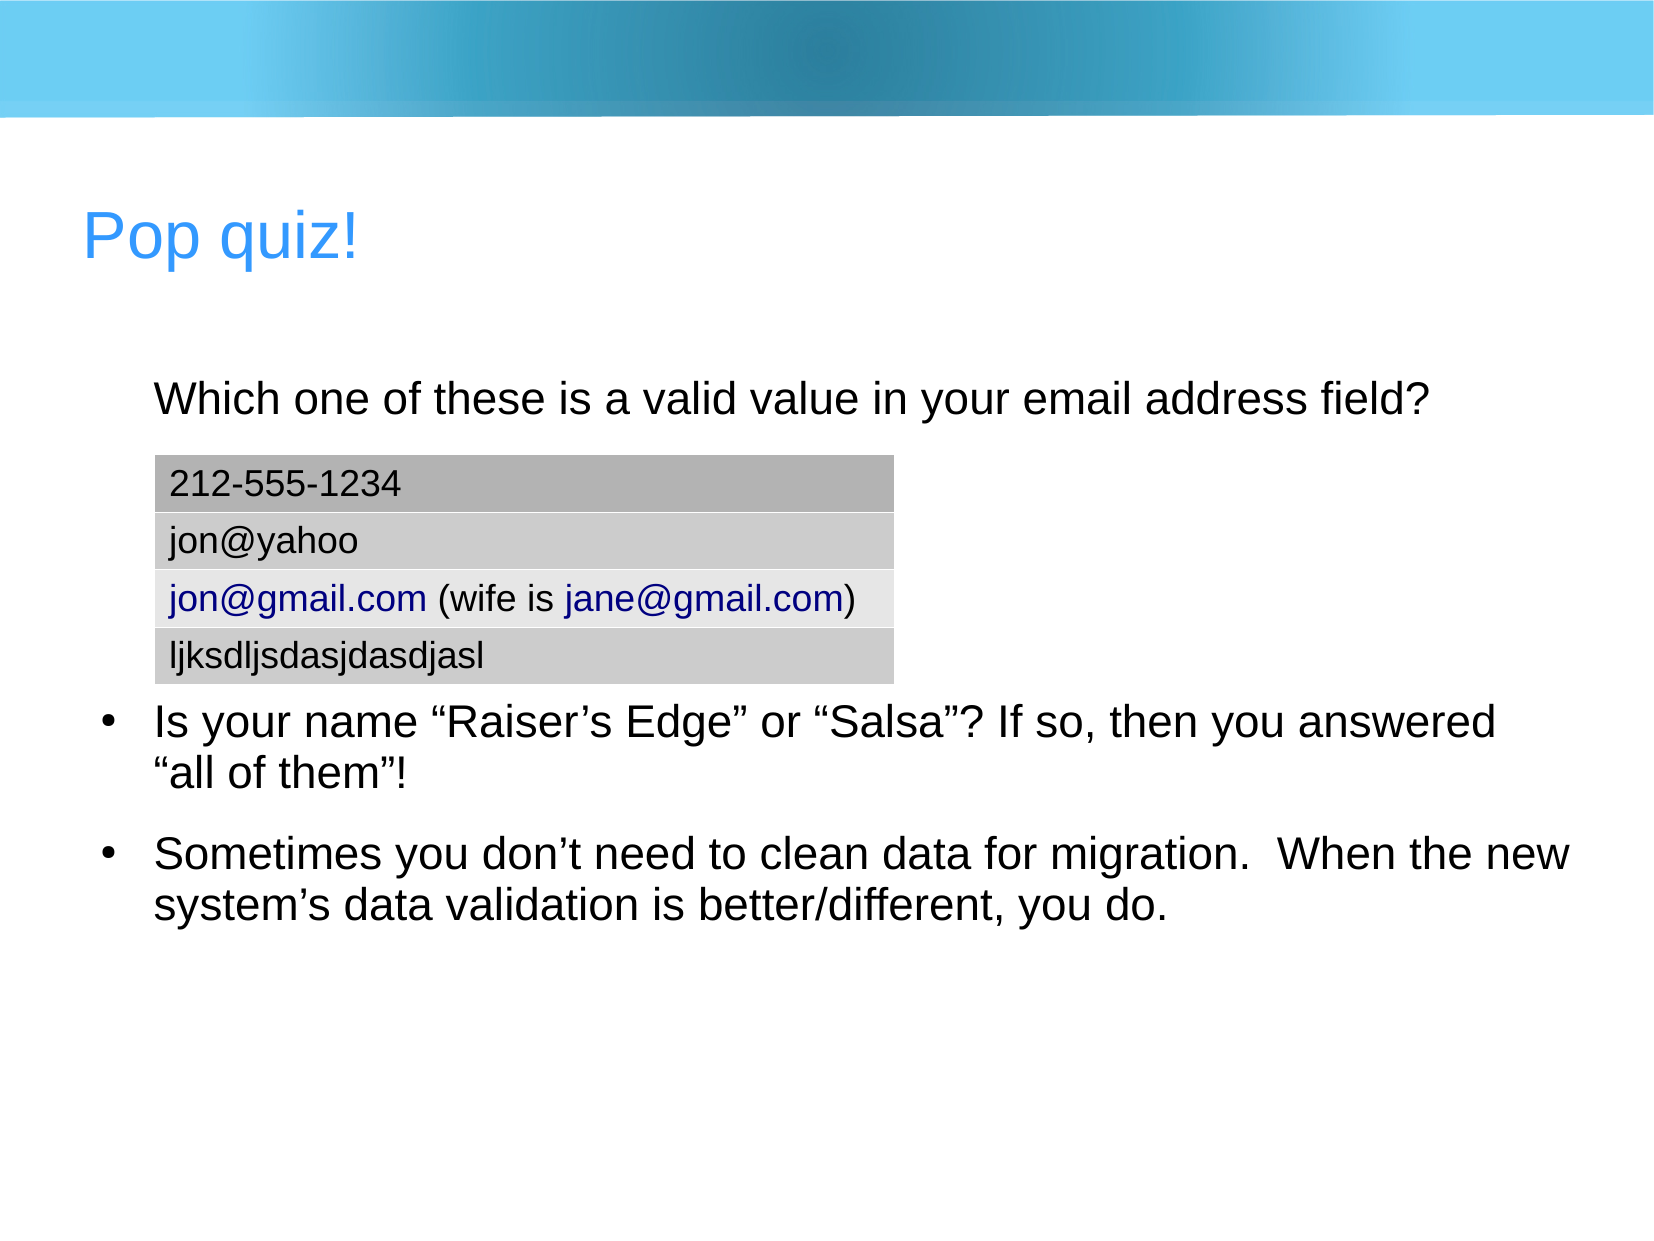

# Pop quiz!
Which one of these is a valid value in your email address field?
Is your name “Raiser’s Edge” or “Salsa”? If so, then you answered “all of them”!
Sometimes you don’t need to clean data for migration. When the new system’s data validation is better/different, you do.
| 212-555-1234 |
| --- |
| jon@yahoo |
| jon@gmail.com (wife is jane@gmail.com) |
| ljksdljsdasjdasdjasl |